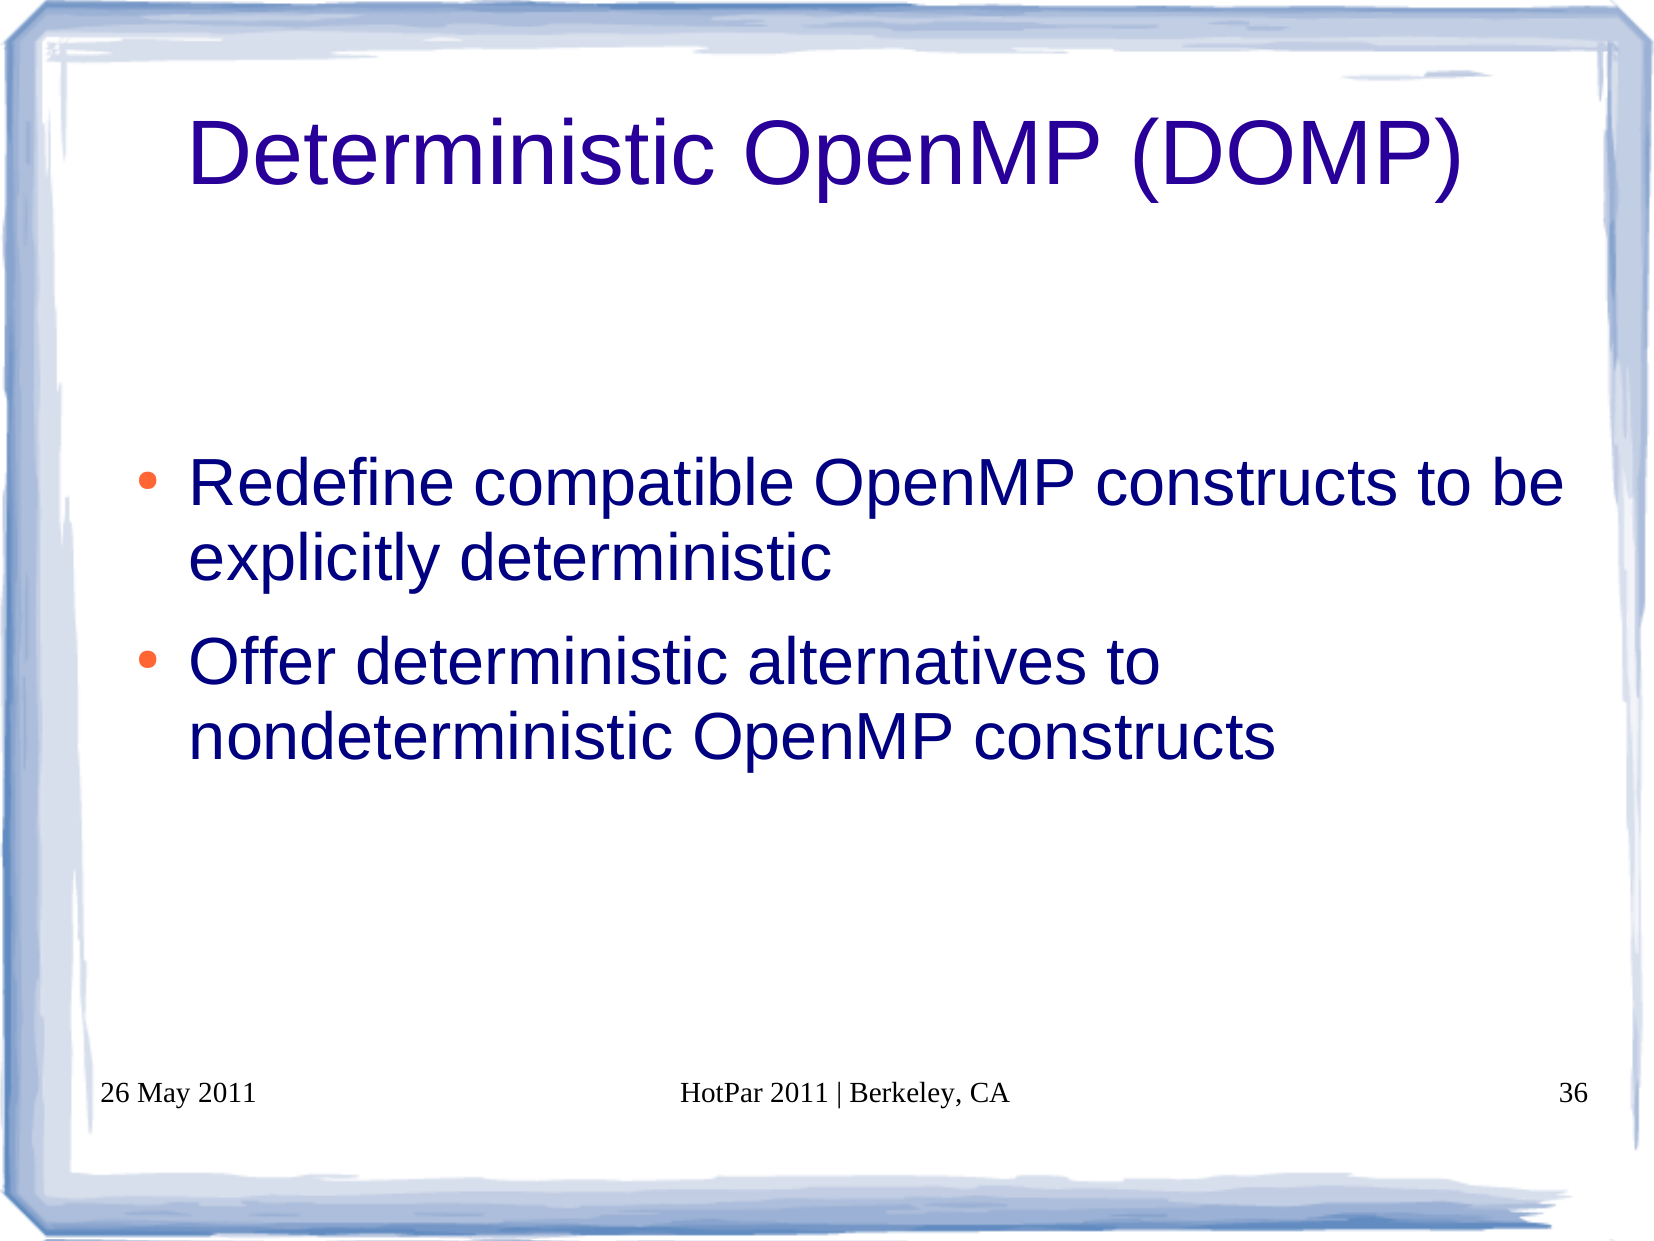

# Deterministic OpenMP (DOMP)
Redefine compatible OpenMP constructs to be explicitly deterministic
Offer deterministic alternatives to nondeterministic OpenMP constructs
26 May 2011
HotPar 2011 | Berkeley, CA
36